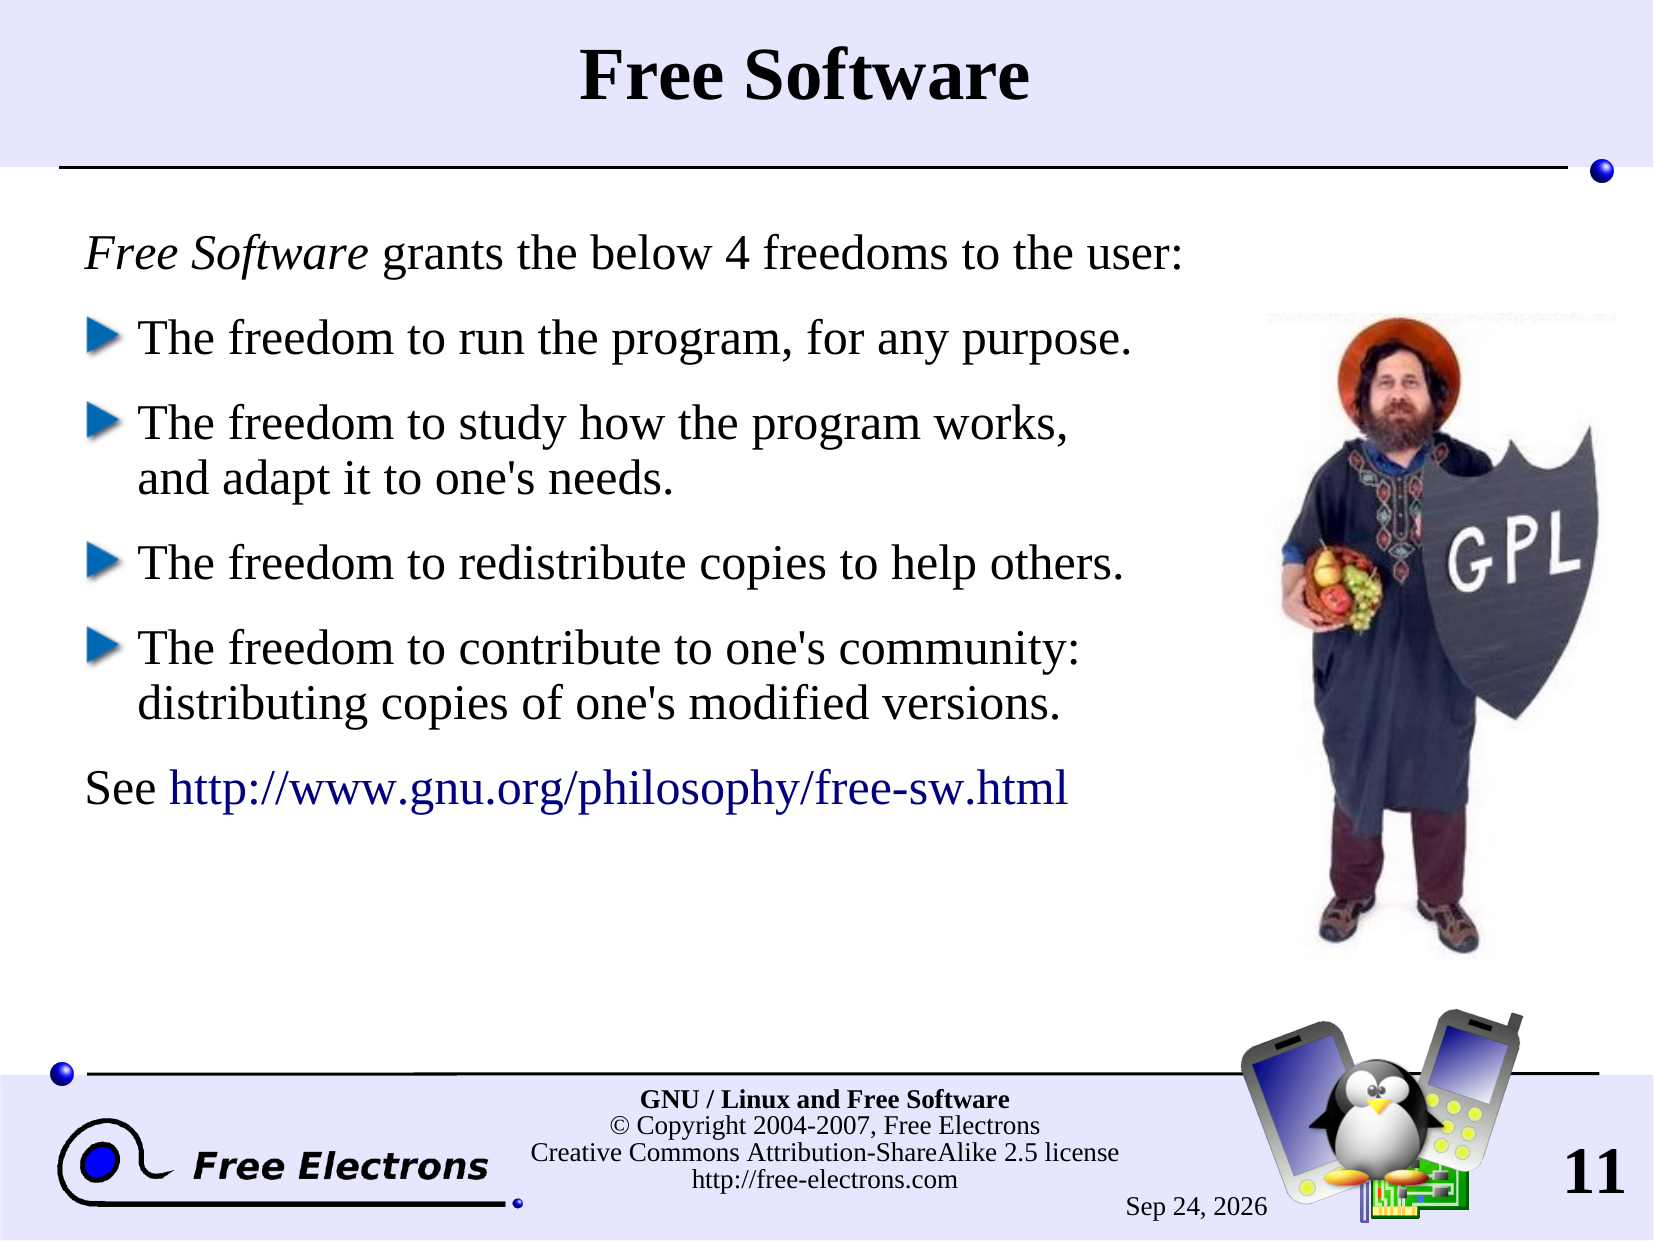

# Free Software
Free Software grants the below 4 freedoms to the user:
The freedom to run the program, for any purpose.
The freedom to study how the program works,
and adapt it to one's needs.
The freedom to redistribute copies to help others.
The freedom to contribute to one's community:
distributing copies of one's modified versions.
See http://www.gnu.org/philosophy/free-sw.html